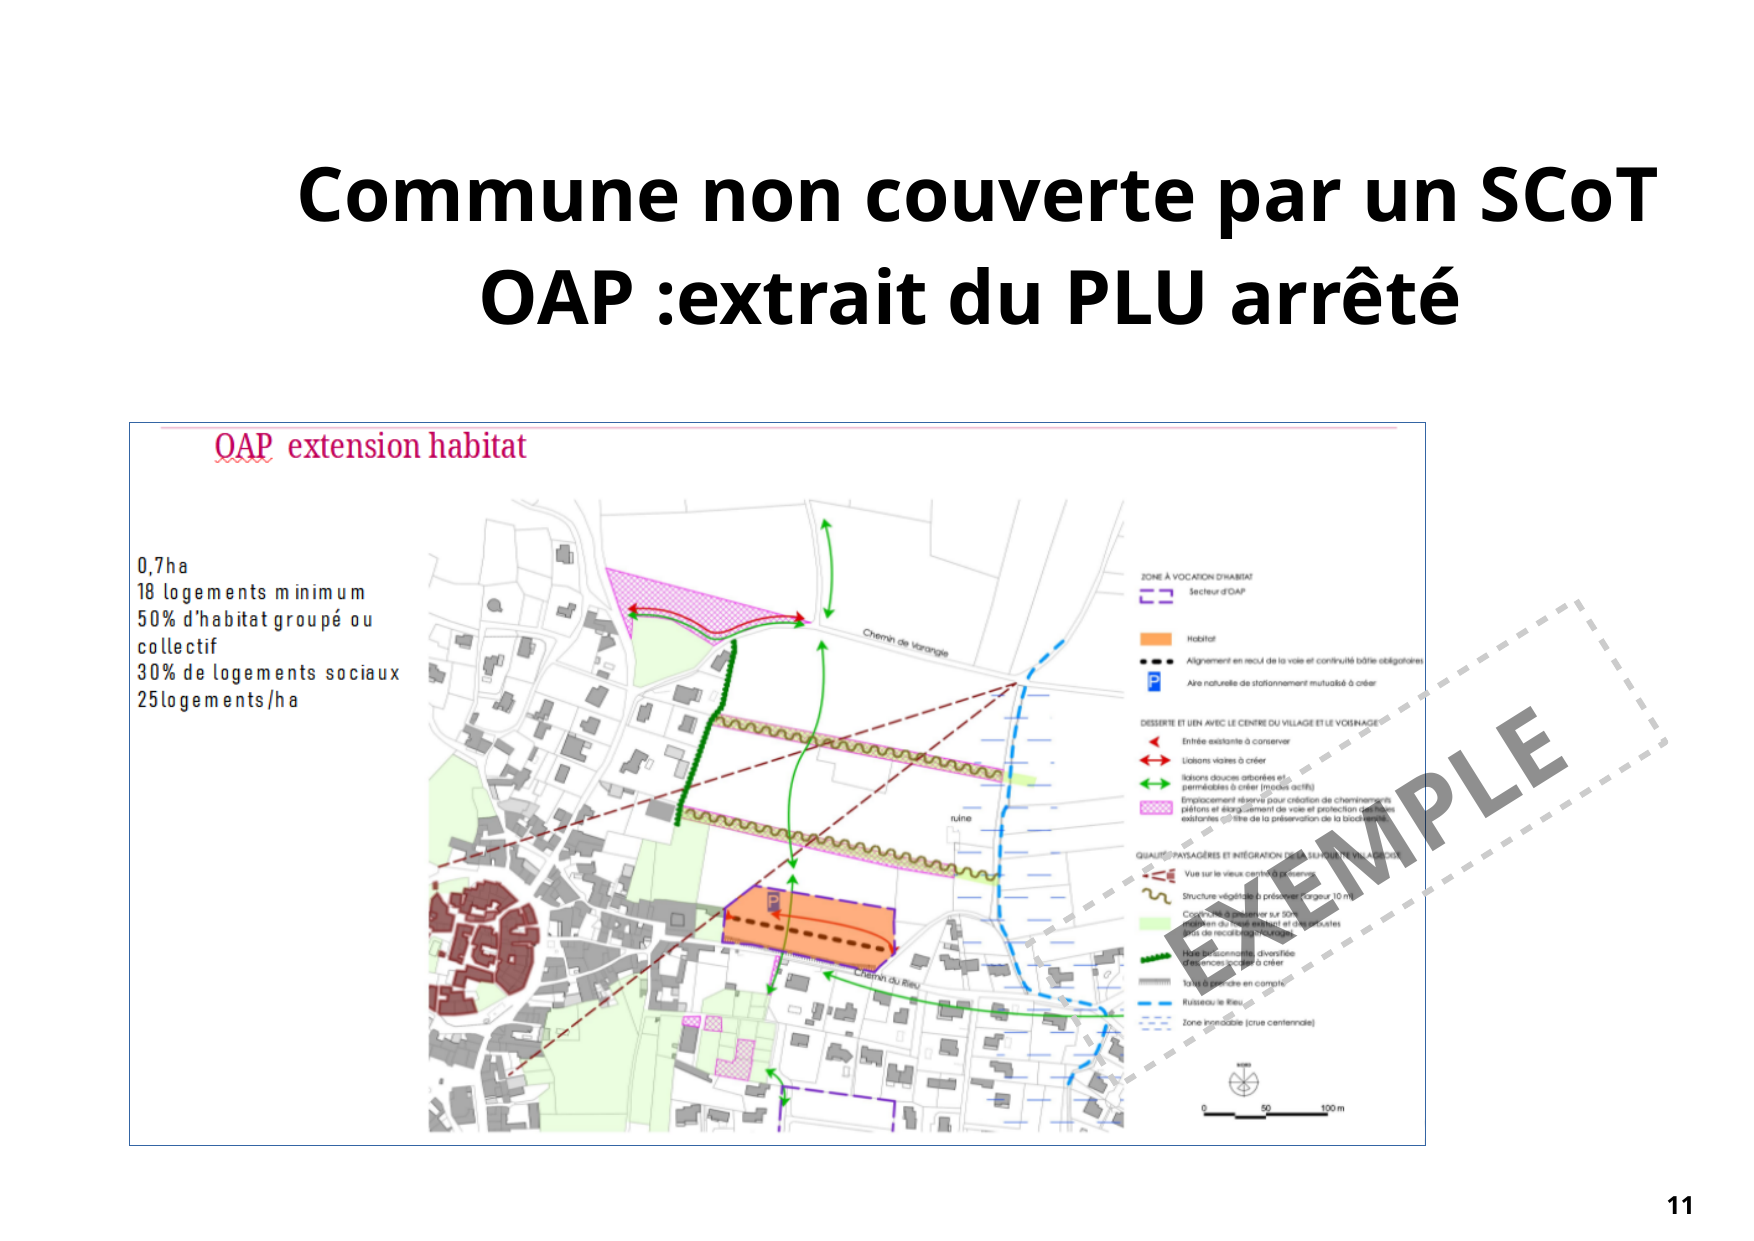

# Commune non couverte par un SCoT
OAP :extrait du PLU arrêté
 EXEMPLE